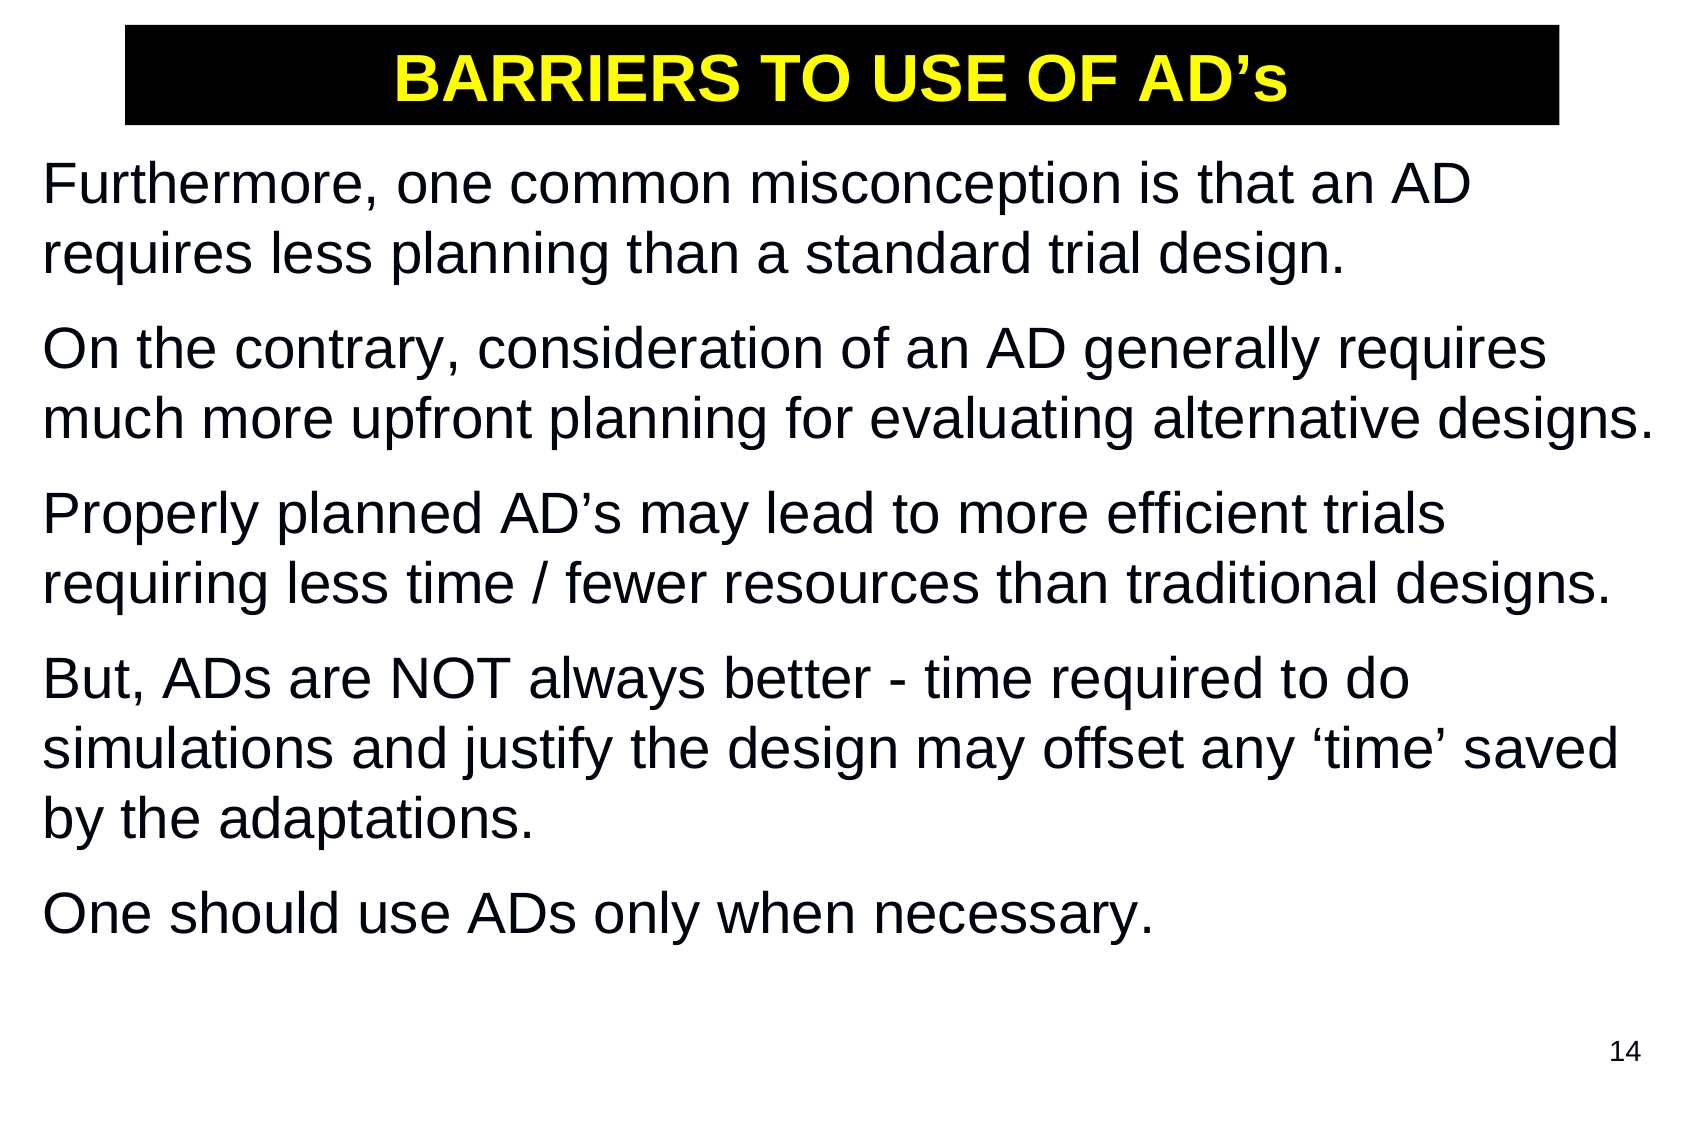

# BARRIERS TO USE OF AD’s
Furthermore, one common misconception is that an AD requires less planning than a standard trial design.
On the contrary, consideration of an AD generally requires much more upfront planning for evaluating alternative designs.
Properly planned AD’s may lead to more efficient trials requiring less time / fewer resources than traditional designs.
But, ADs are NOT always better - time required to do simulations and justify the design may offset any ‘time’ saved by the adaptations.
One should use ADs only when necessary.
13